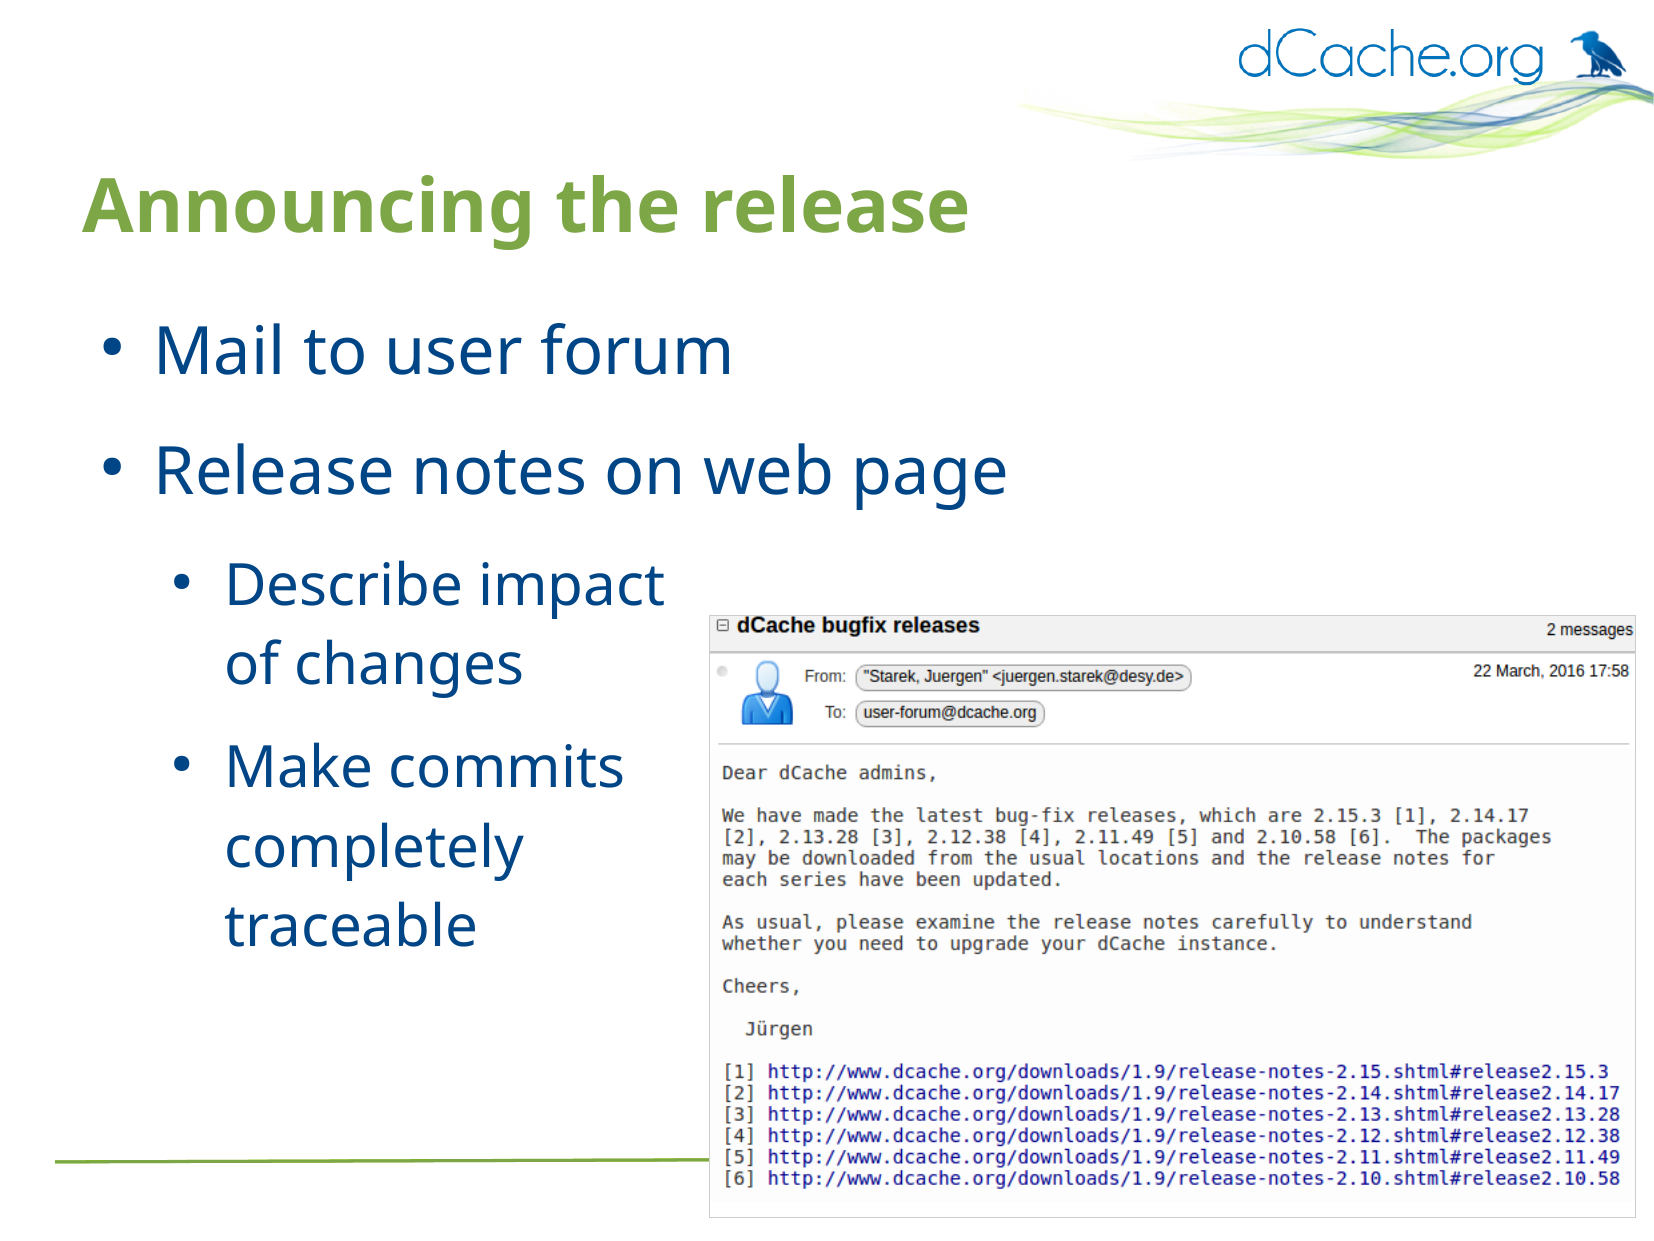

# Announcing the release
Mail to user forum
Release notes on web page
Describe impact
of changes
Make commits
completely
traceable